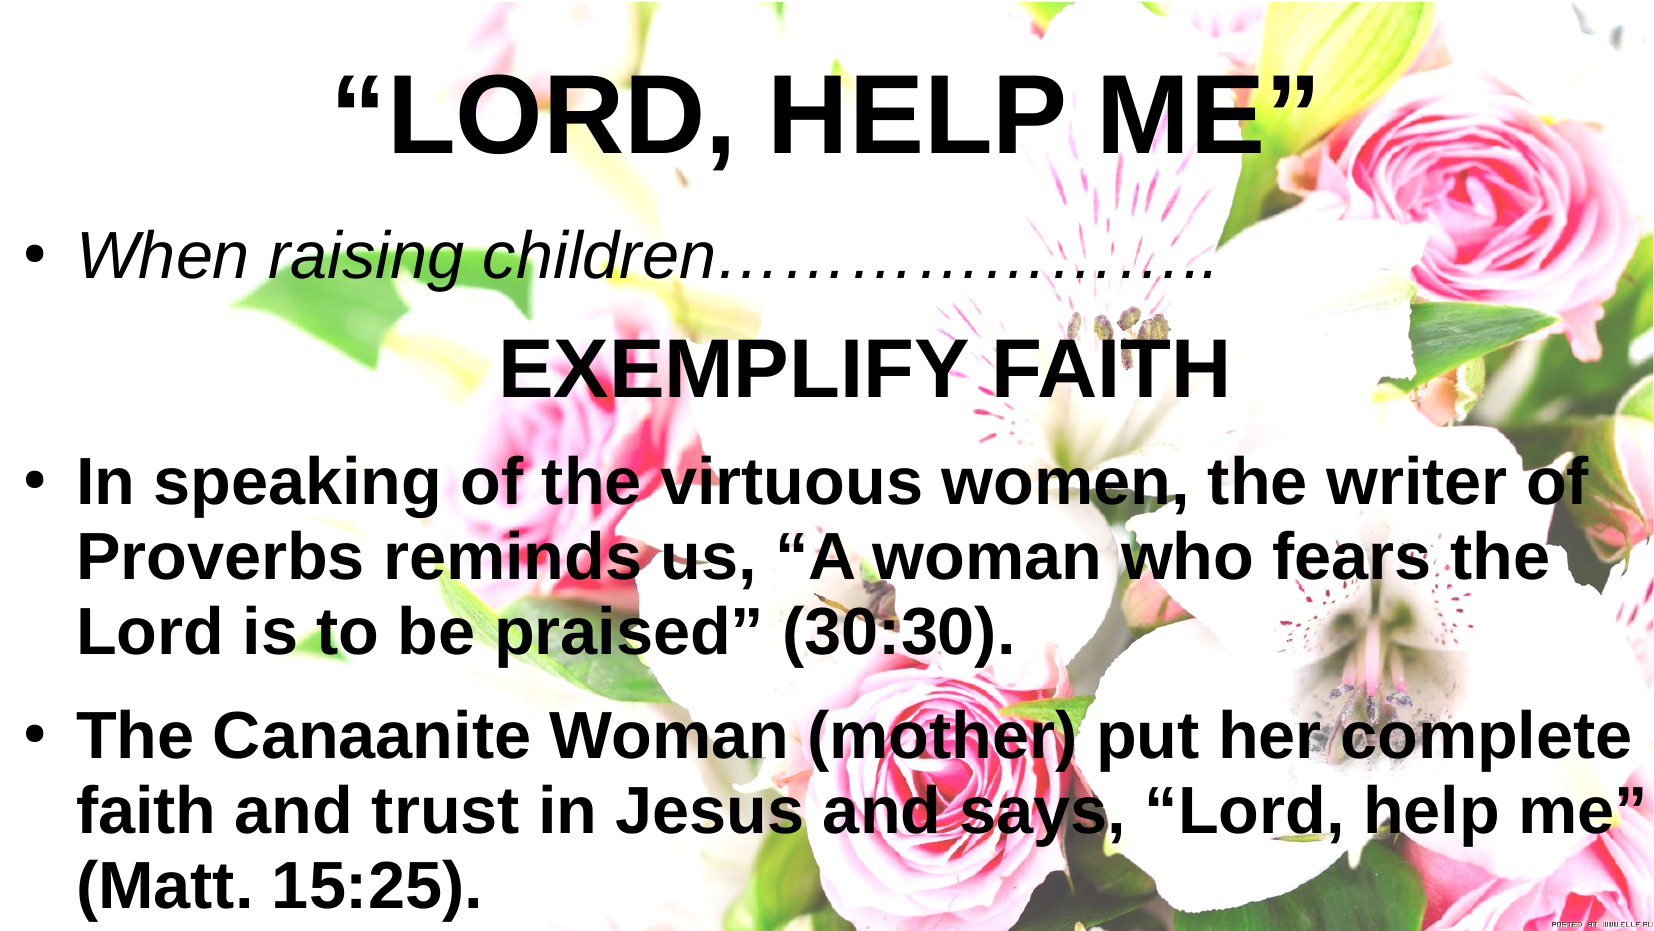

# “LORD, HELP ME”
When raising children…………………..
EXEMPLIFY FAITH
In speaking of the virtuous women, the writer of Proverbs reminds us, “A woman who fears the Lord is to be praised” (30:30).
The Canaanite Woman (mother) put her complete faith and trust in Jesus and says, “Lord, help me” (Matt. 15:25).